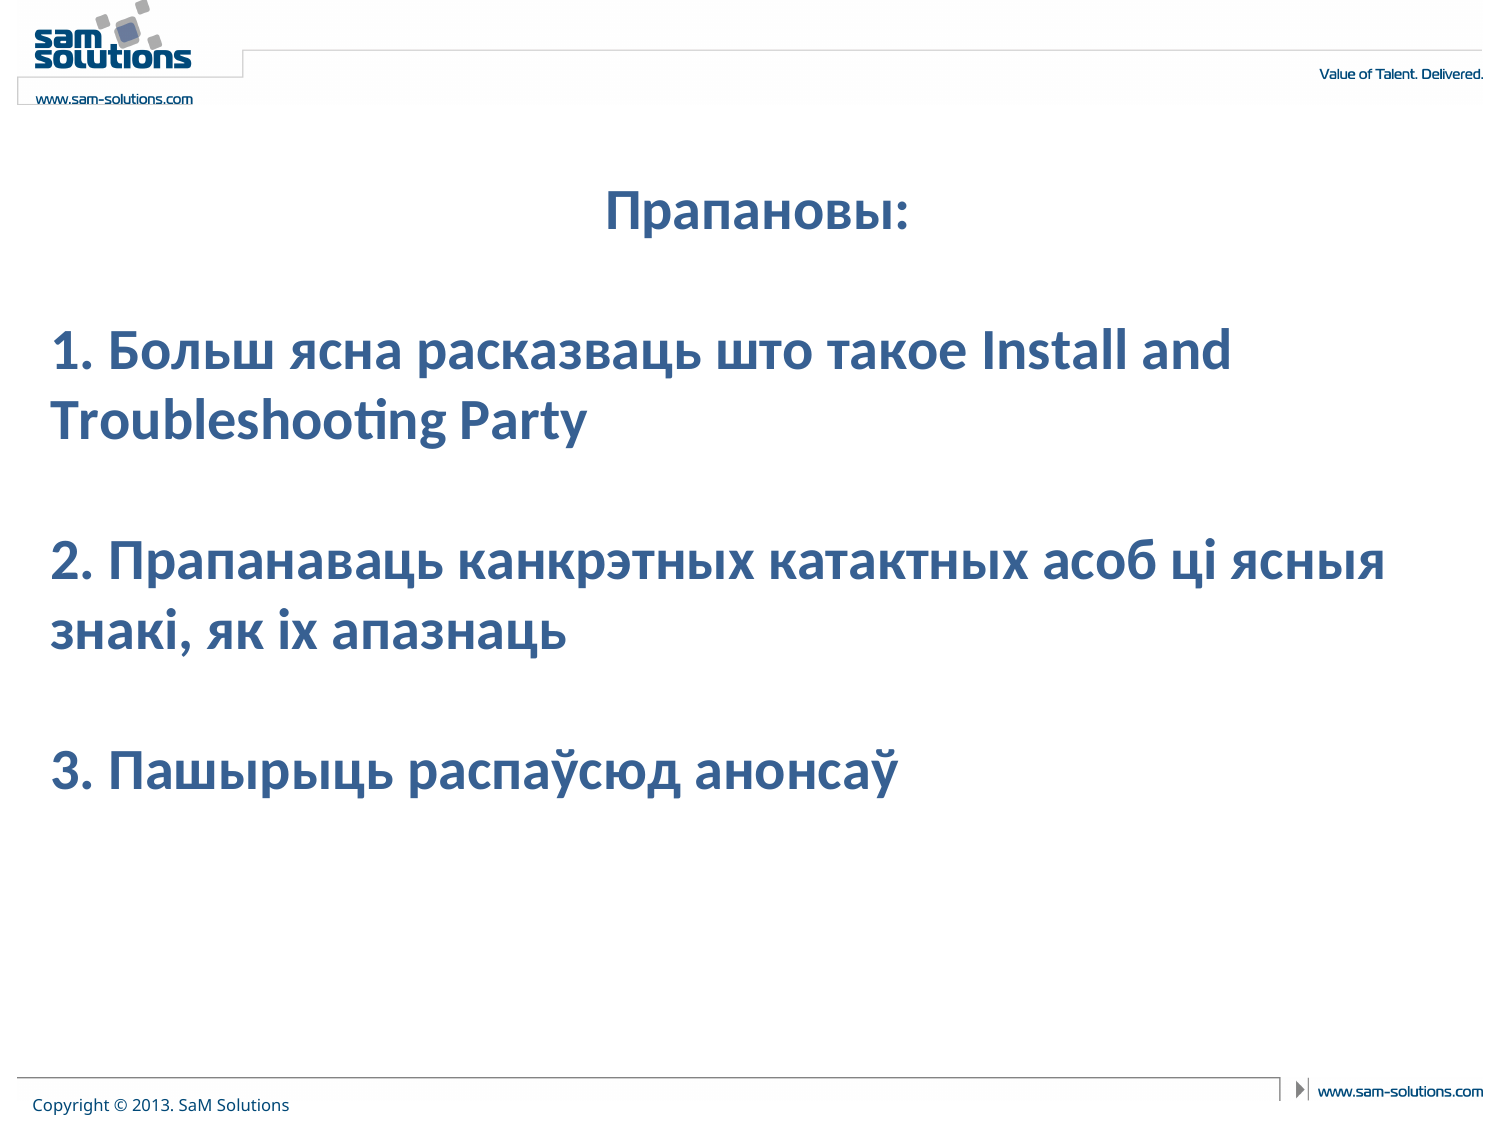

Прапановы:
1. Больш ясна расказваць што такое Install and Troubleshooting Party
2. Прапанаваць канкрэтных катактных асоб ці ясныя знакі, як іх апазнаць
3. Пашырыць распаўсюд анонсаў
Copyright © 2013. SaM Solutions